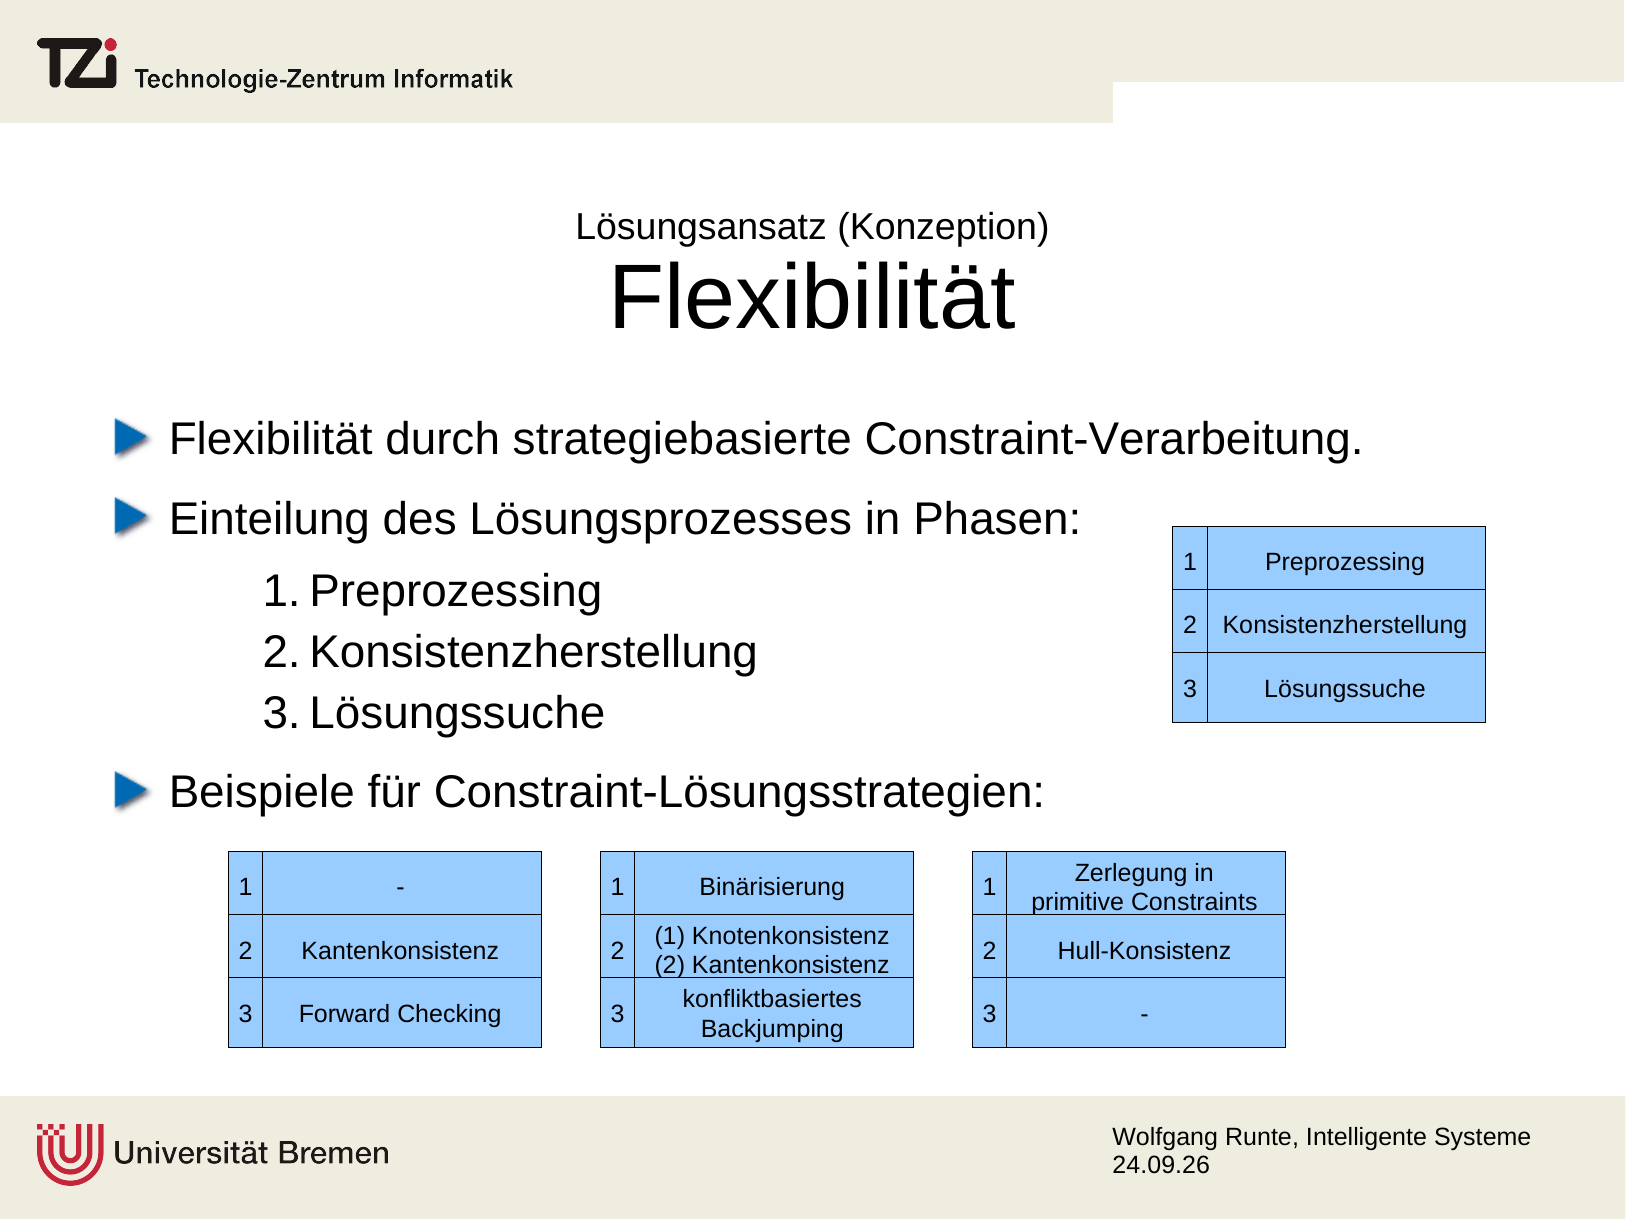

# Lösungsansatz (Konzeption) Flexibilität
Flexibilität durch strategiebasierte Constraint-Verarbeitung.
Einteilung des Lösungsprozesses in Phasen:
Preprozessing
Konsistenzherstellung
Lösungssuche
Beispiele für Constraint-Lösungsstrategien:
1
1
Preprozessing
Preprozessing
2
2
Konsistenzherstellung
Konsistenzherstellung
3
3
Lösungssuche
Lösungssuche
1
-
1
Binärisierung
1
Zerlegung in
primitive Constraints
2
Kantenkonsistenz
2
(1) Knotenkonsistenz
(2) Kantenkonsistenz
2
Hull-Konsistenz
3
Forward Checking
3
konfliktbasiertes
Backjumping
3
-